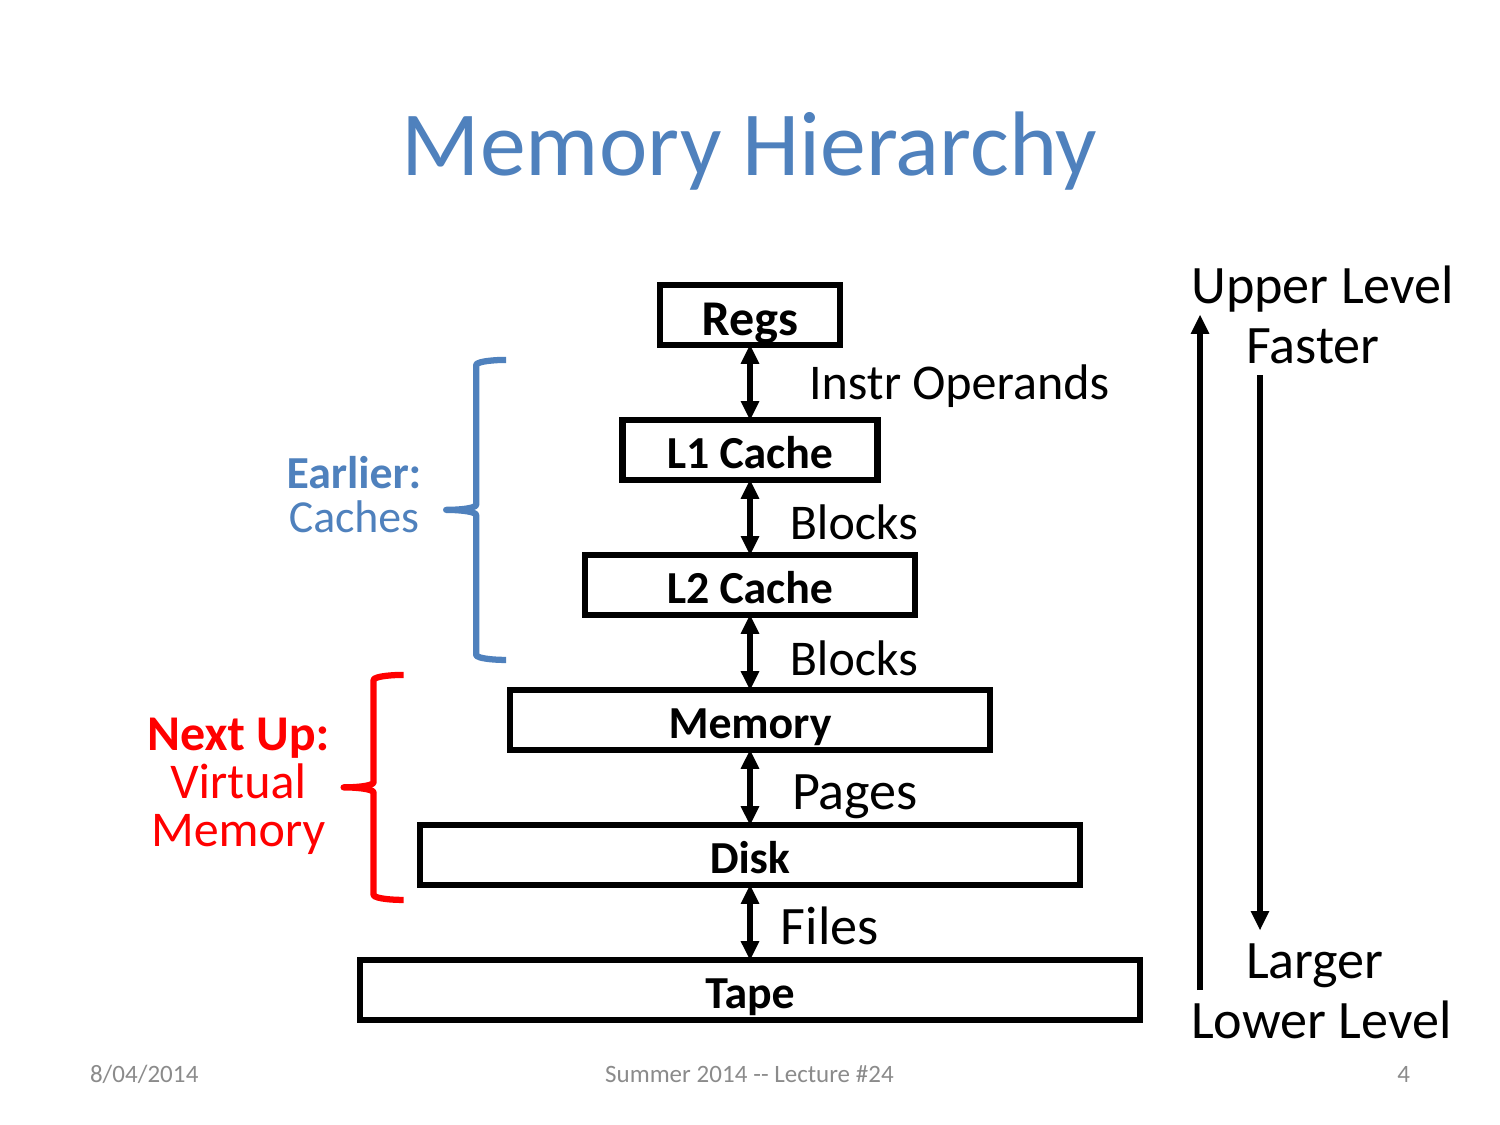

# Memory Hierarchy
Upper Level
Regs
Faster
Instr Operands
L1 Cache
Blocks
L2 Cache
Blocks
Memory
Pages
Disk
Files
Larger
Tape
Lower Level
Earlier:
Caches
Next Up:
Virtual
Memory
8/04/2014
Summer 2014 -- Lecture #24